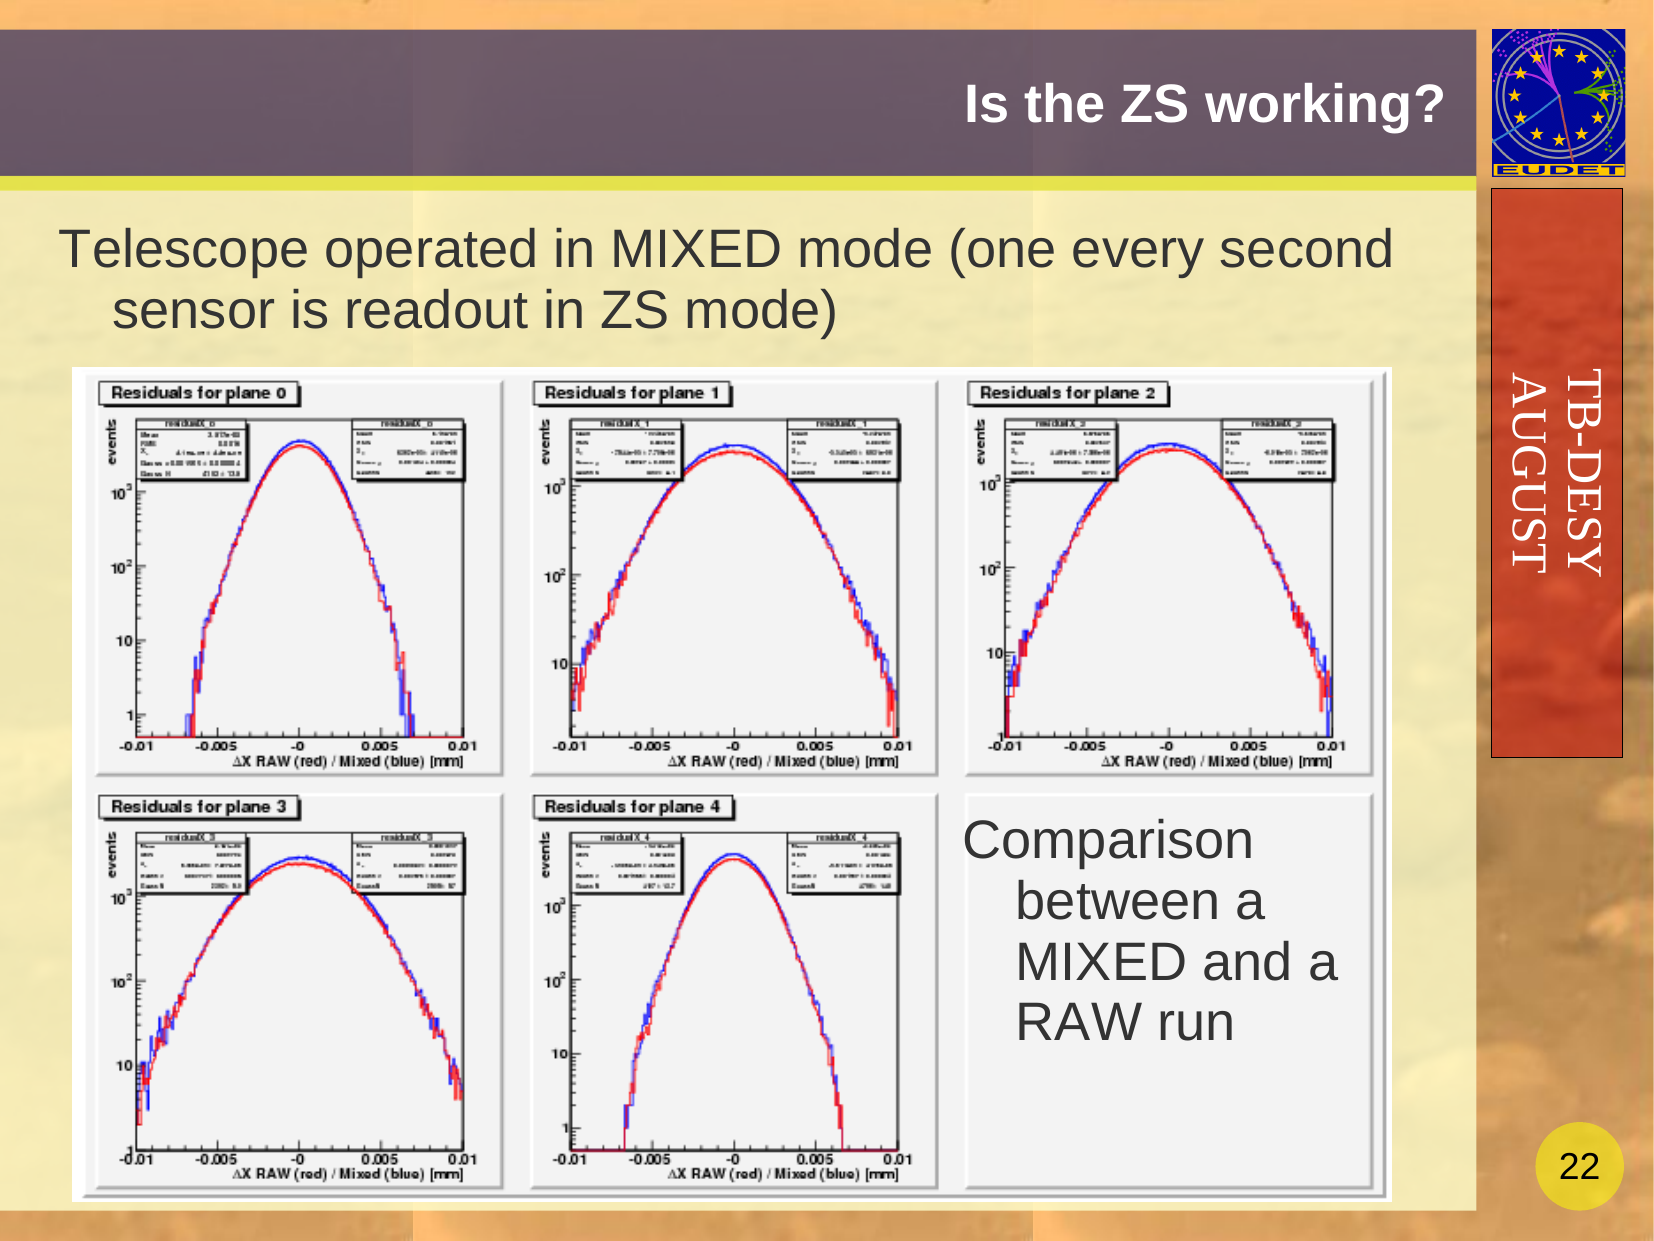

# Is the ZS working?
Telescope operated in MIXED mode (one every second sensor is readout in ZS mode)
TB-DESY
AUGUST
Comparison between a MIXED and a RAW run